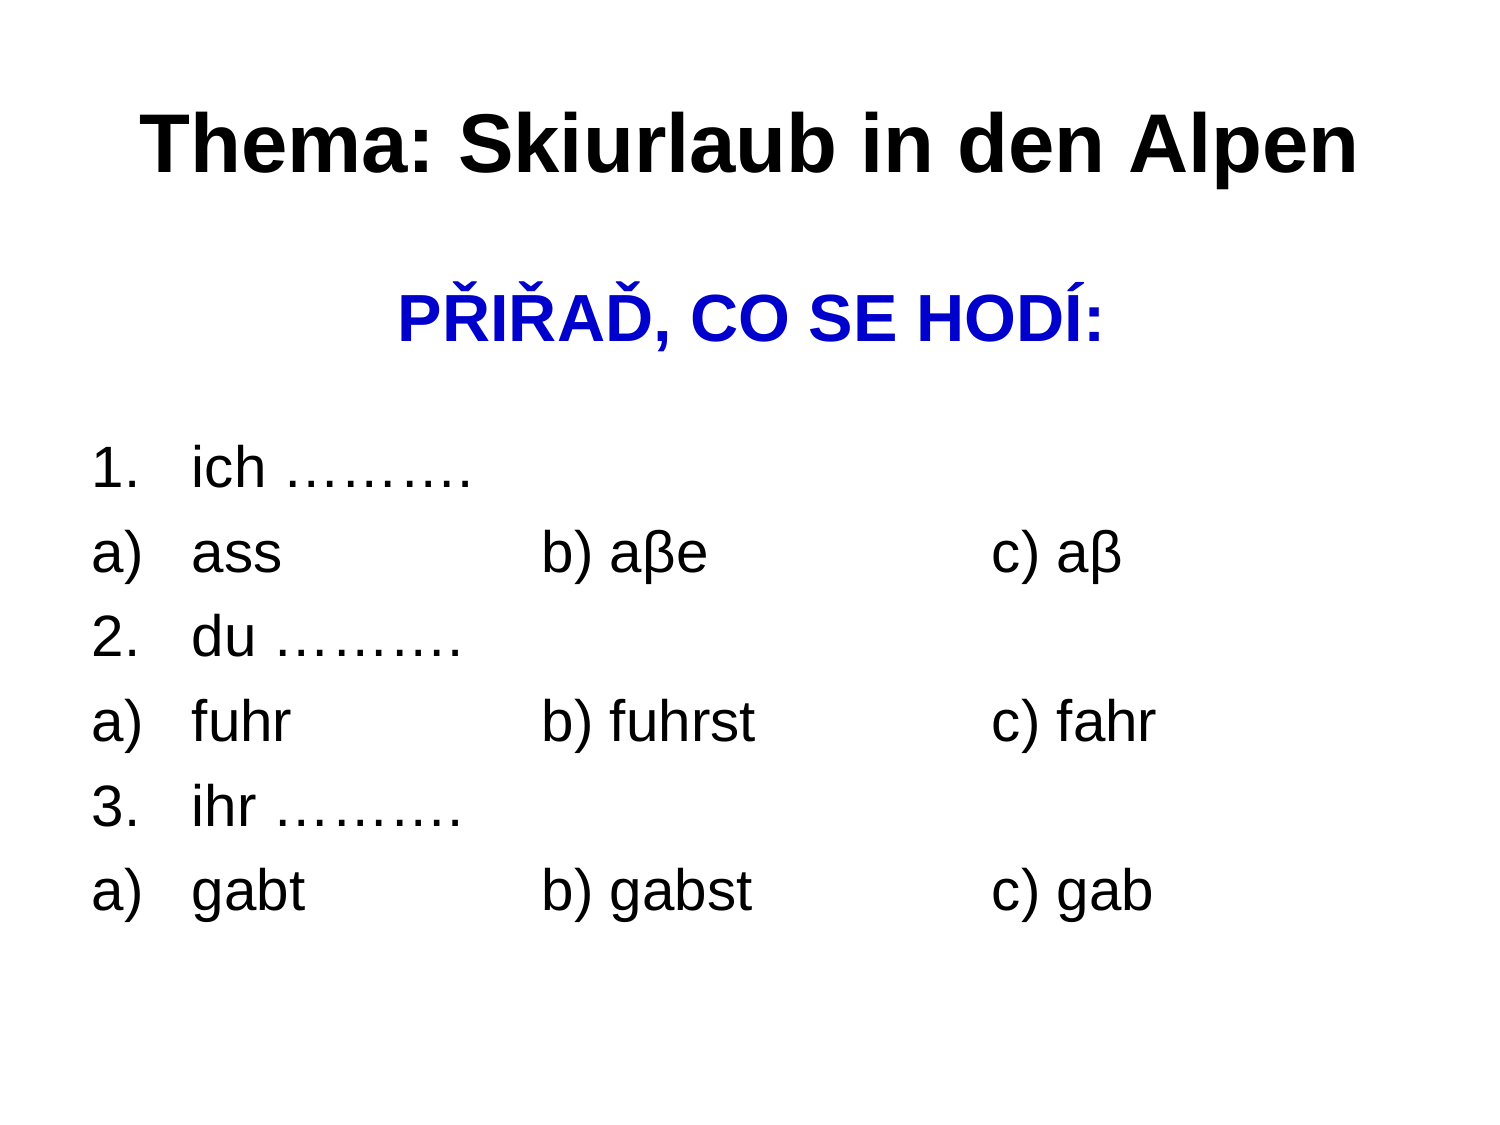

# Thema: Skiurlaub in den Alpen
PŘIŘAĎ, CO SE HODÍ:
ich ……….
ass		b) aβe		c) aβ
du ……….
fuhr		b) fuhrst		c) fahr
ihr ……….
a)	gabt		b) gabst		c) gab